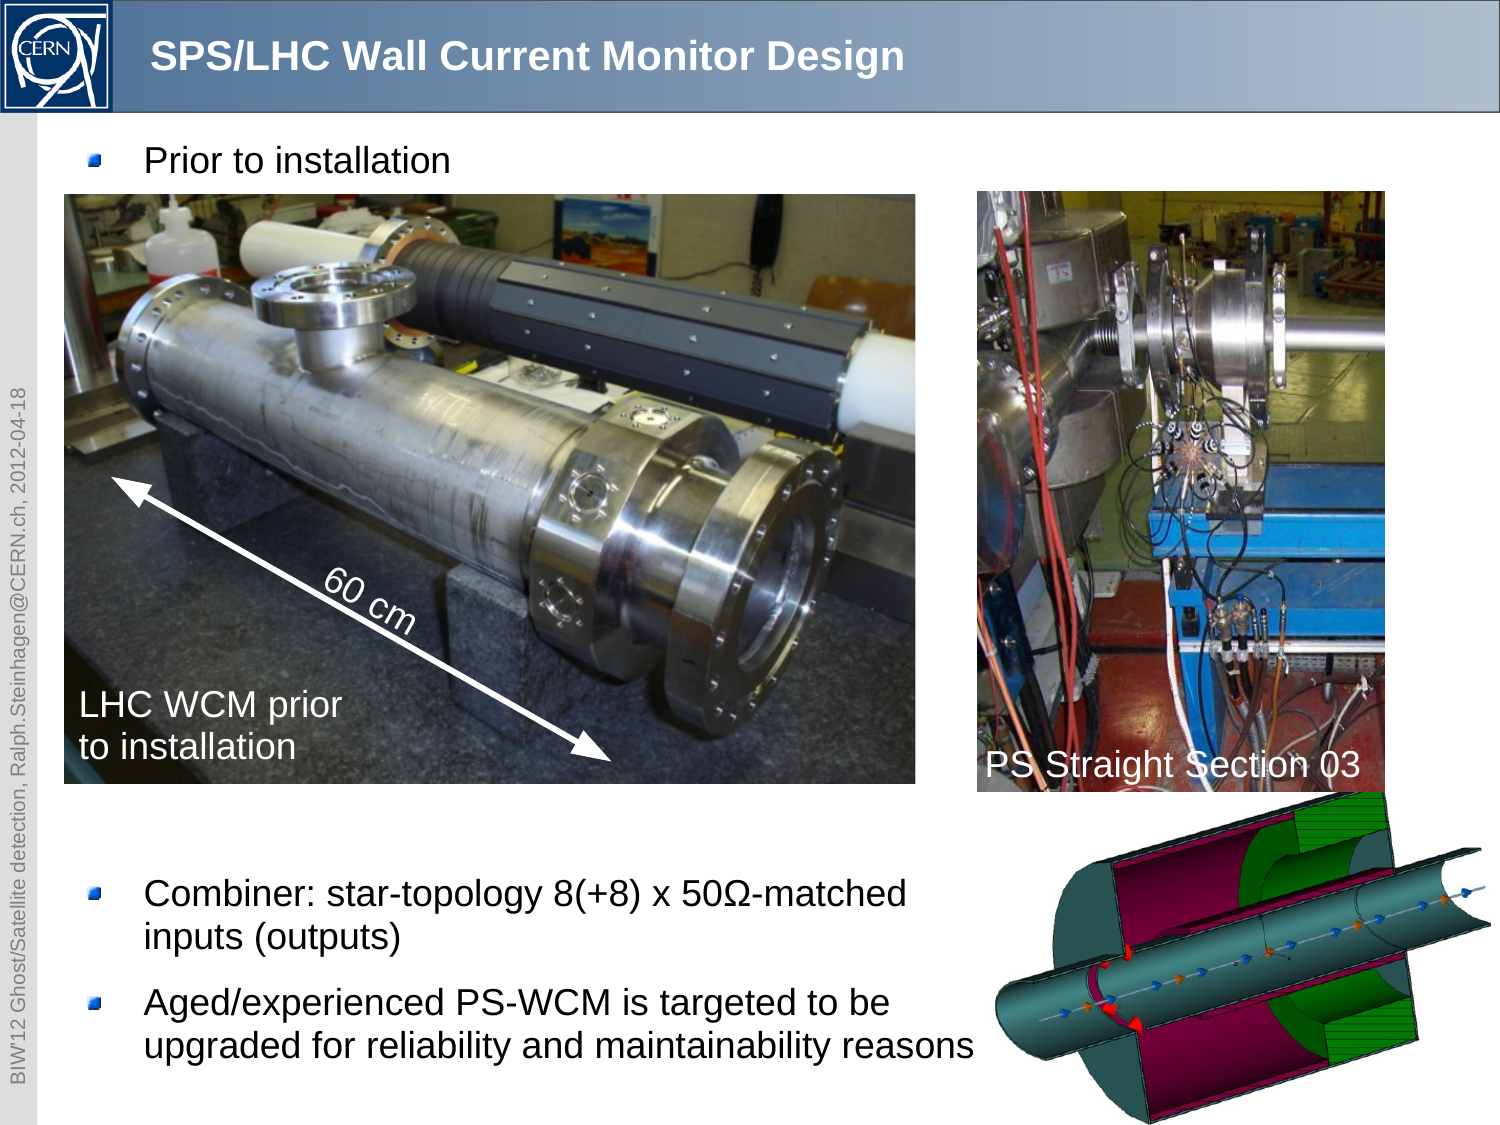

# SPS/LHC Wall Current Monitor Design
Prior to installation
Combiner: star-topology 8(+8) x 50Ω-matched 				inputs (outputs)
Aged/experienced PS-WCM is targeted to be 			upgraded for reliability and maintainability reasons
60 cm
LHC WCM prior
to installation
PS Straight Section 03